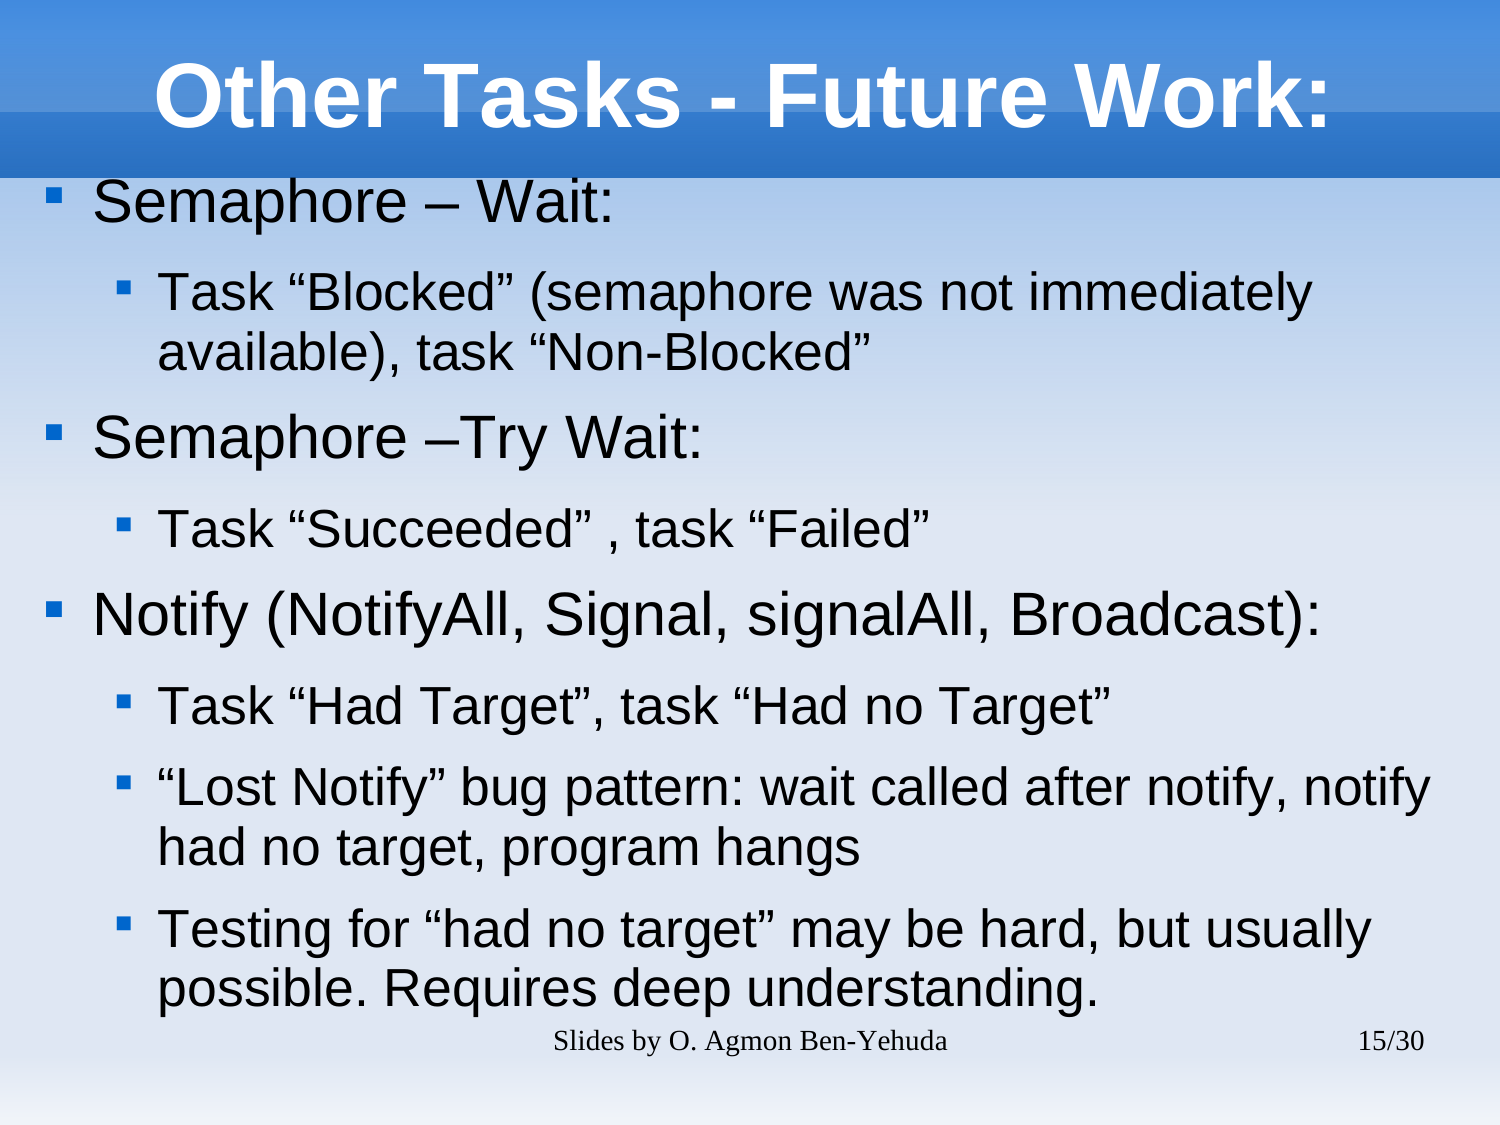

# Other Tasks - Future Work:
Semaphore – Wait:
Task “Blocked” (semaphore was not immediately available), task “Non-Blocked”
Semaphore –Try Wait:
Task “Succeeded” , task “Failed”
Notify (NotifyAll, Signal, signalAll, Broadcast):
Task “Had Target”, task “Had no Target”
“Lost Notify” bug pattern: wait called after notify, notify had no target, program hangs
Testing for “had no target” may be hard, but usually possible. Requires deep understanding.
Slides by O. Agmon Ben-Yehuda
15